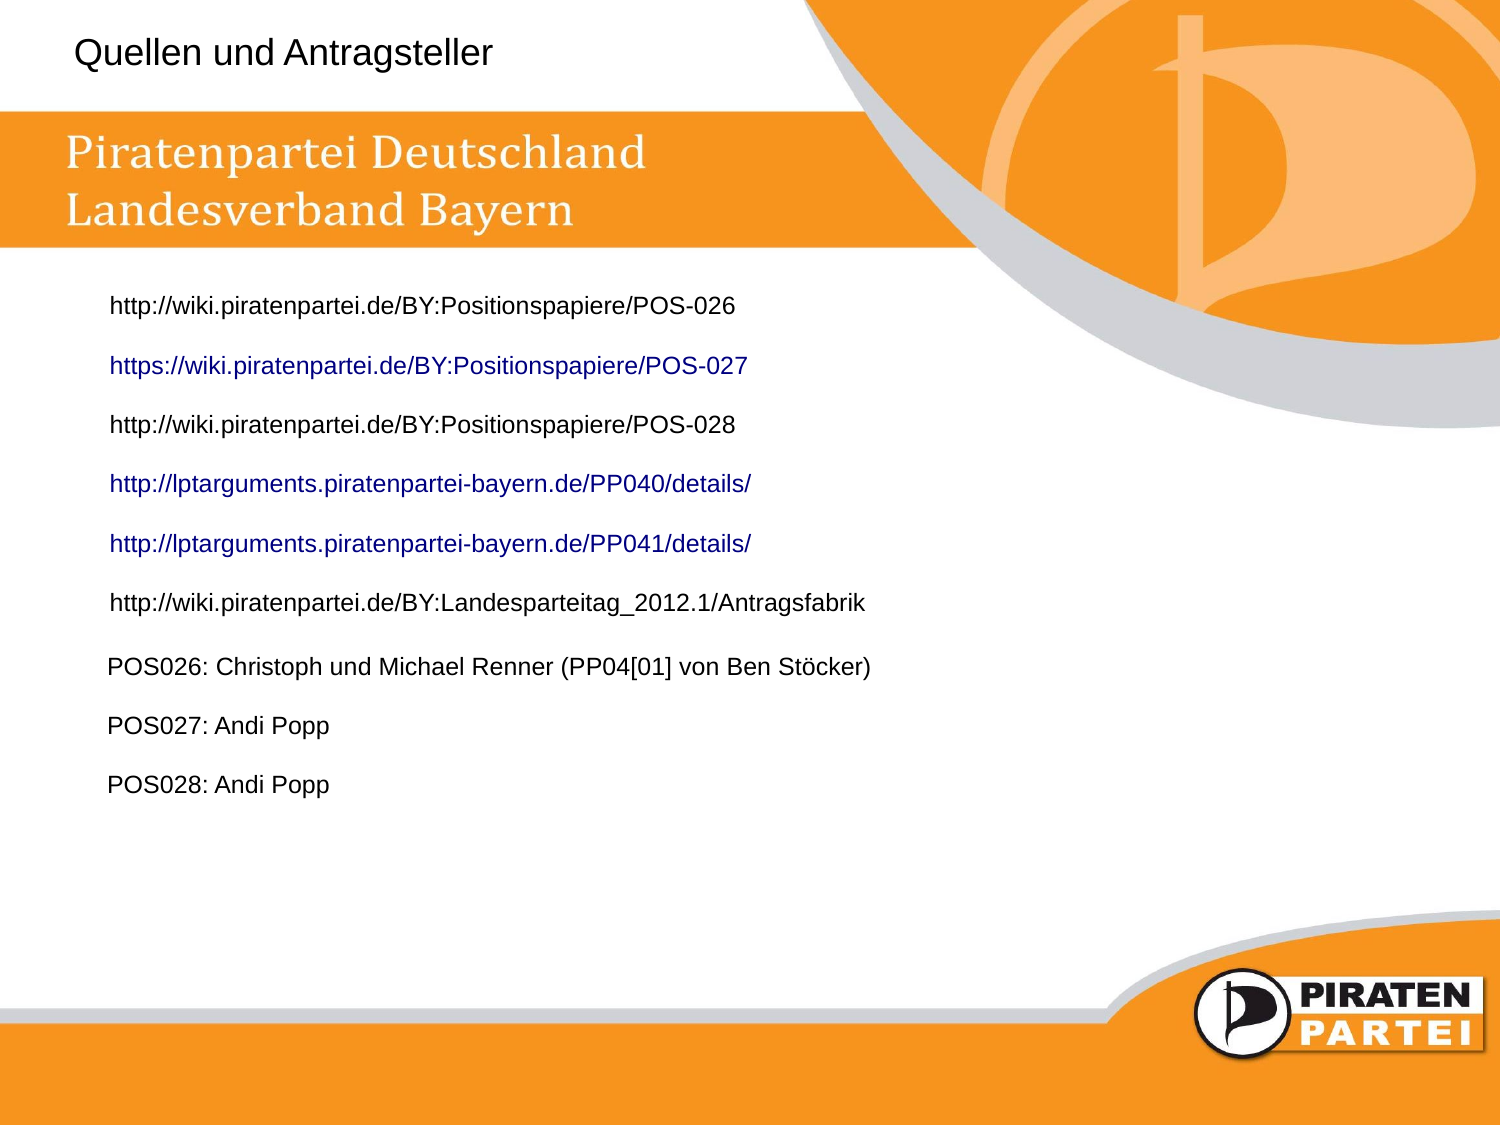

Quellen und Antragsteller
http://wiki.piratenpartei.de/BY:Positionspapiere/POS-026
https://wiki.piratenpartei.de/BY:Positionspapiere/POS-027
http://wiki.piratenpartei.de/BY:Positionspapiere/POS-028
http://lptarguments.piratenpartei-bayern.de/PP040/details/
http://lptarguments.piratenpartei-bayern.de/PP041/details/
http://wiki.piratenpartei.de/BY:Landesparteitag_2012.1/Antragsfabrik
POS026: Christoph und Michael Renner (PP04[01] von Ben Stöcker)
POS027: Andi Popp
POS028: Andi Popp